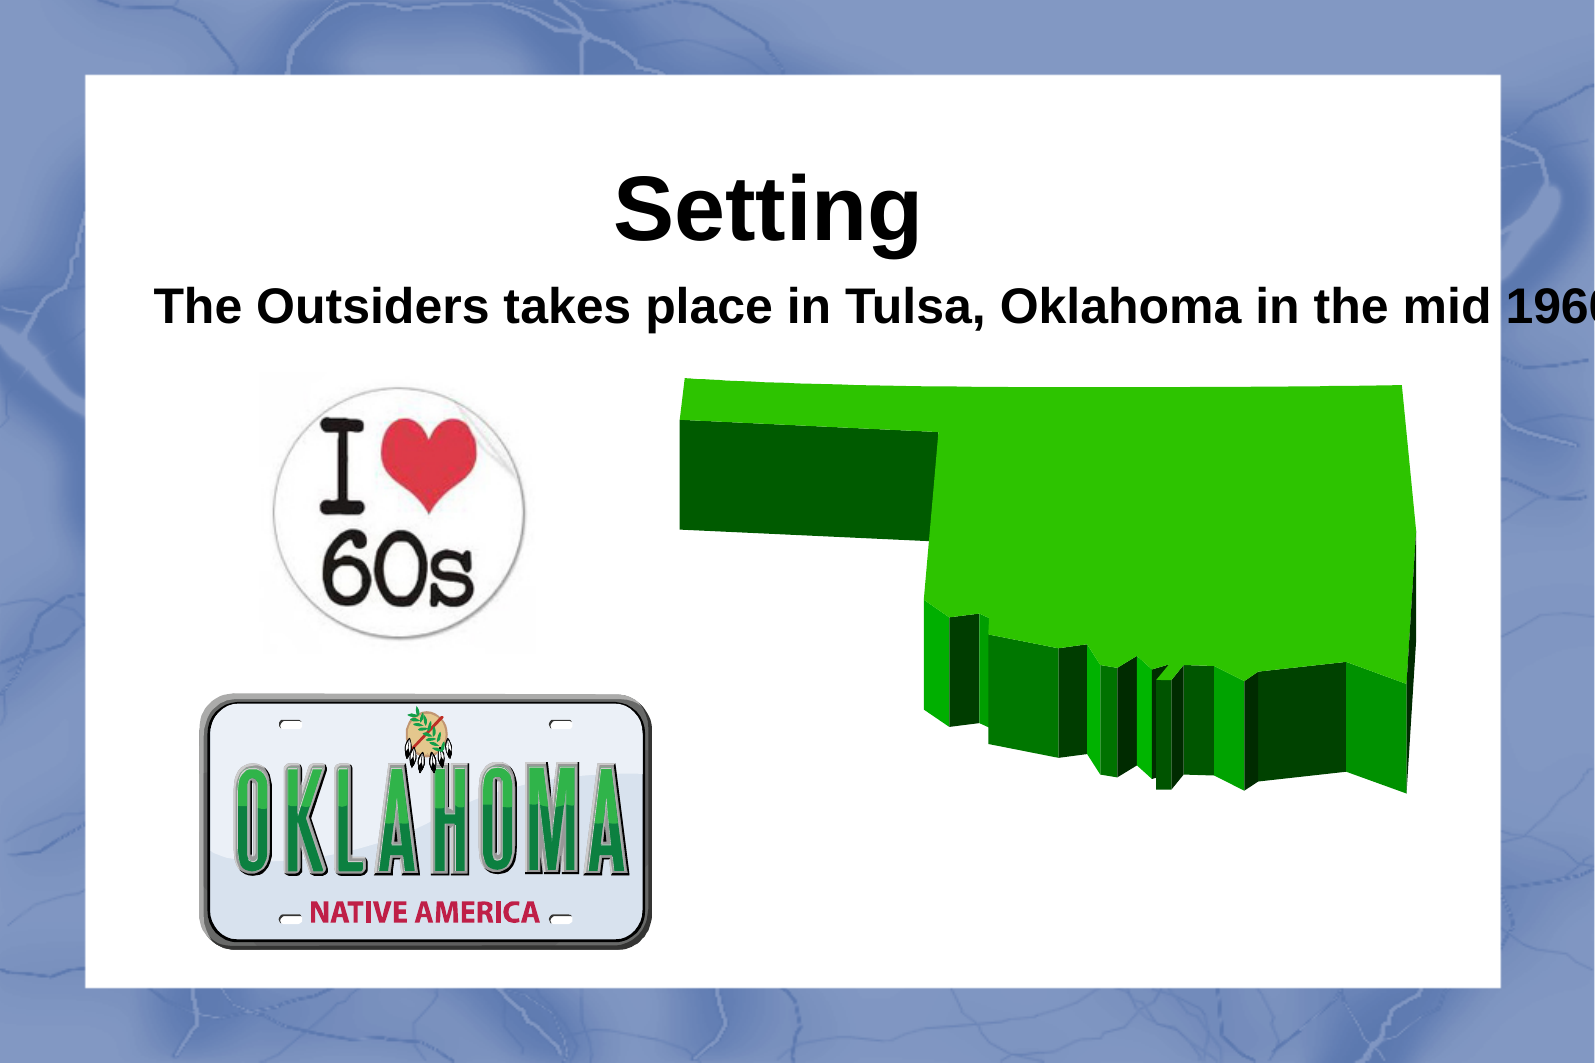

Setting
The Outsiders takes place in Tulsa, Oklahoma in the mid 1960's.